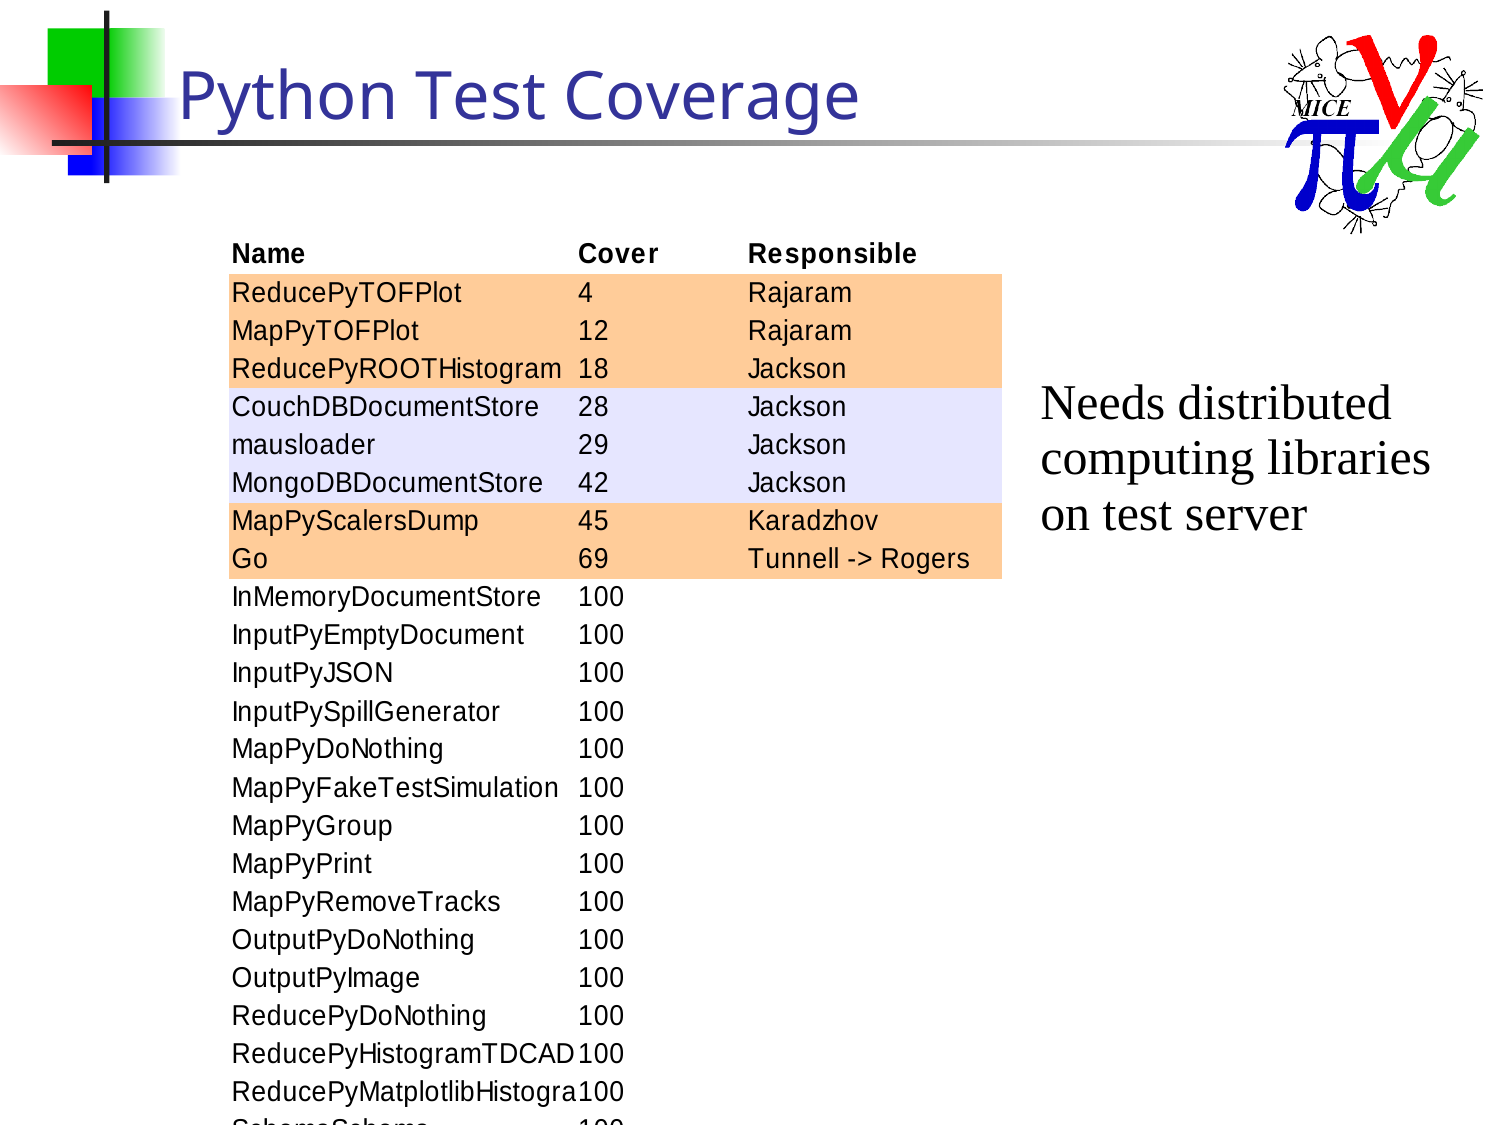

# Python Test Coverage
Needs distributed computing libraries on test server